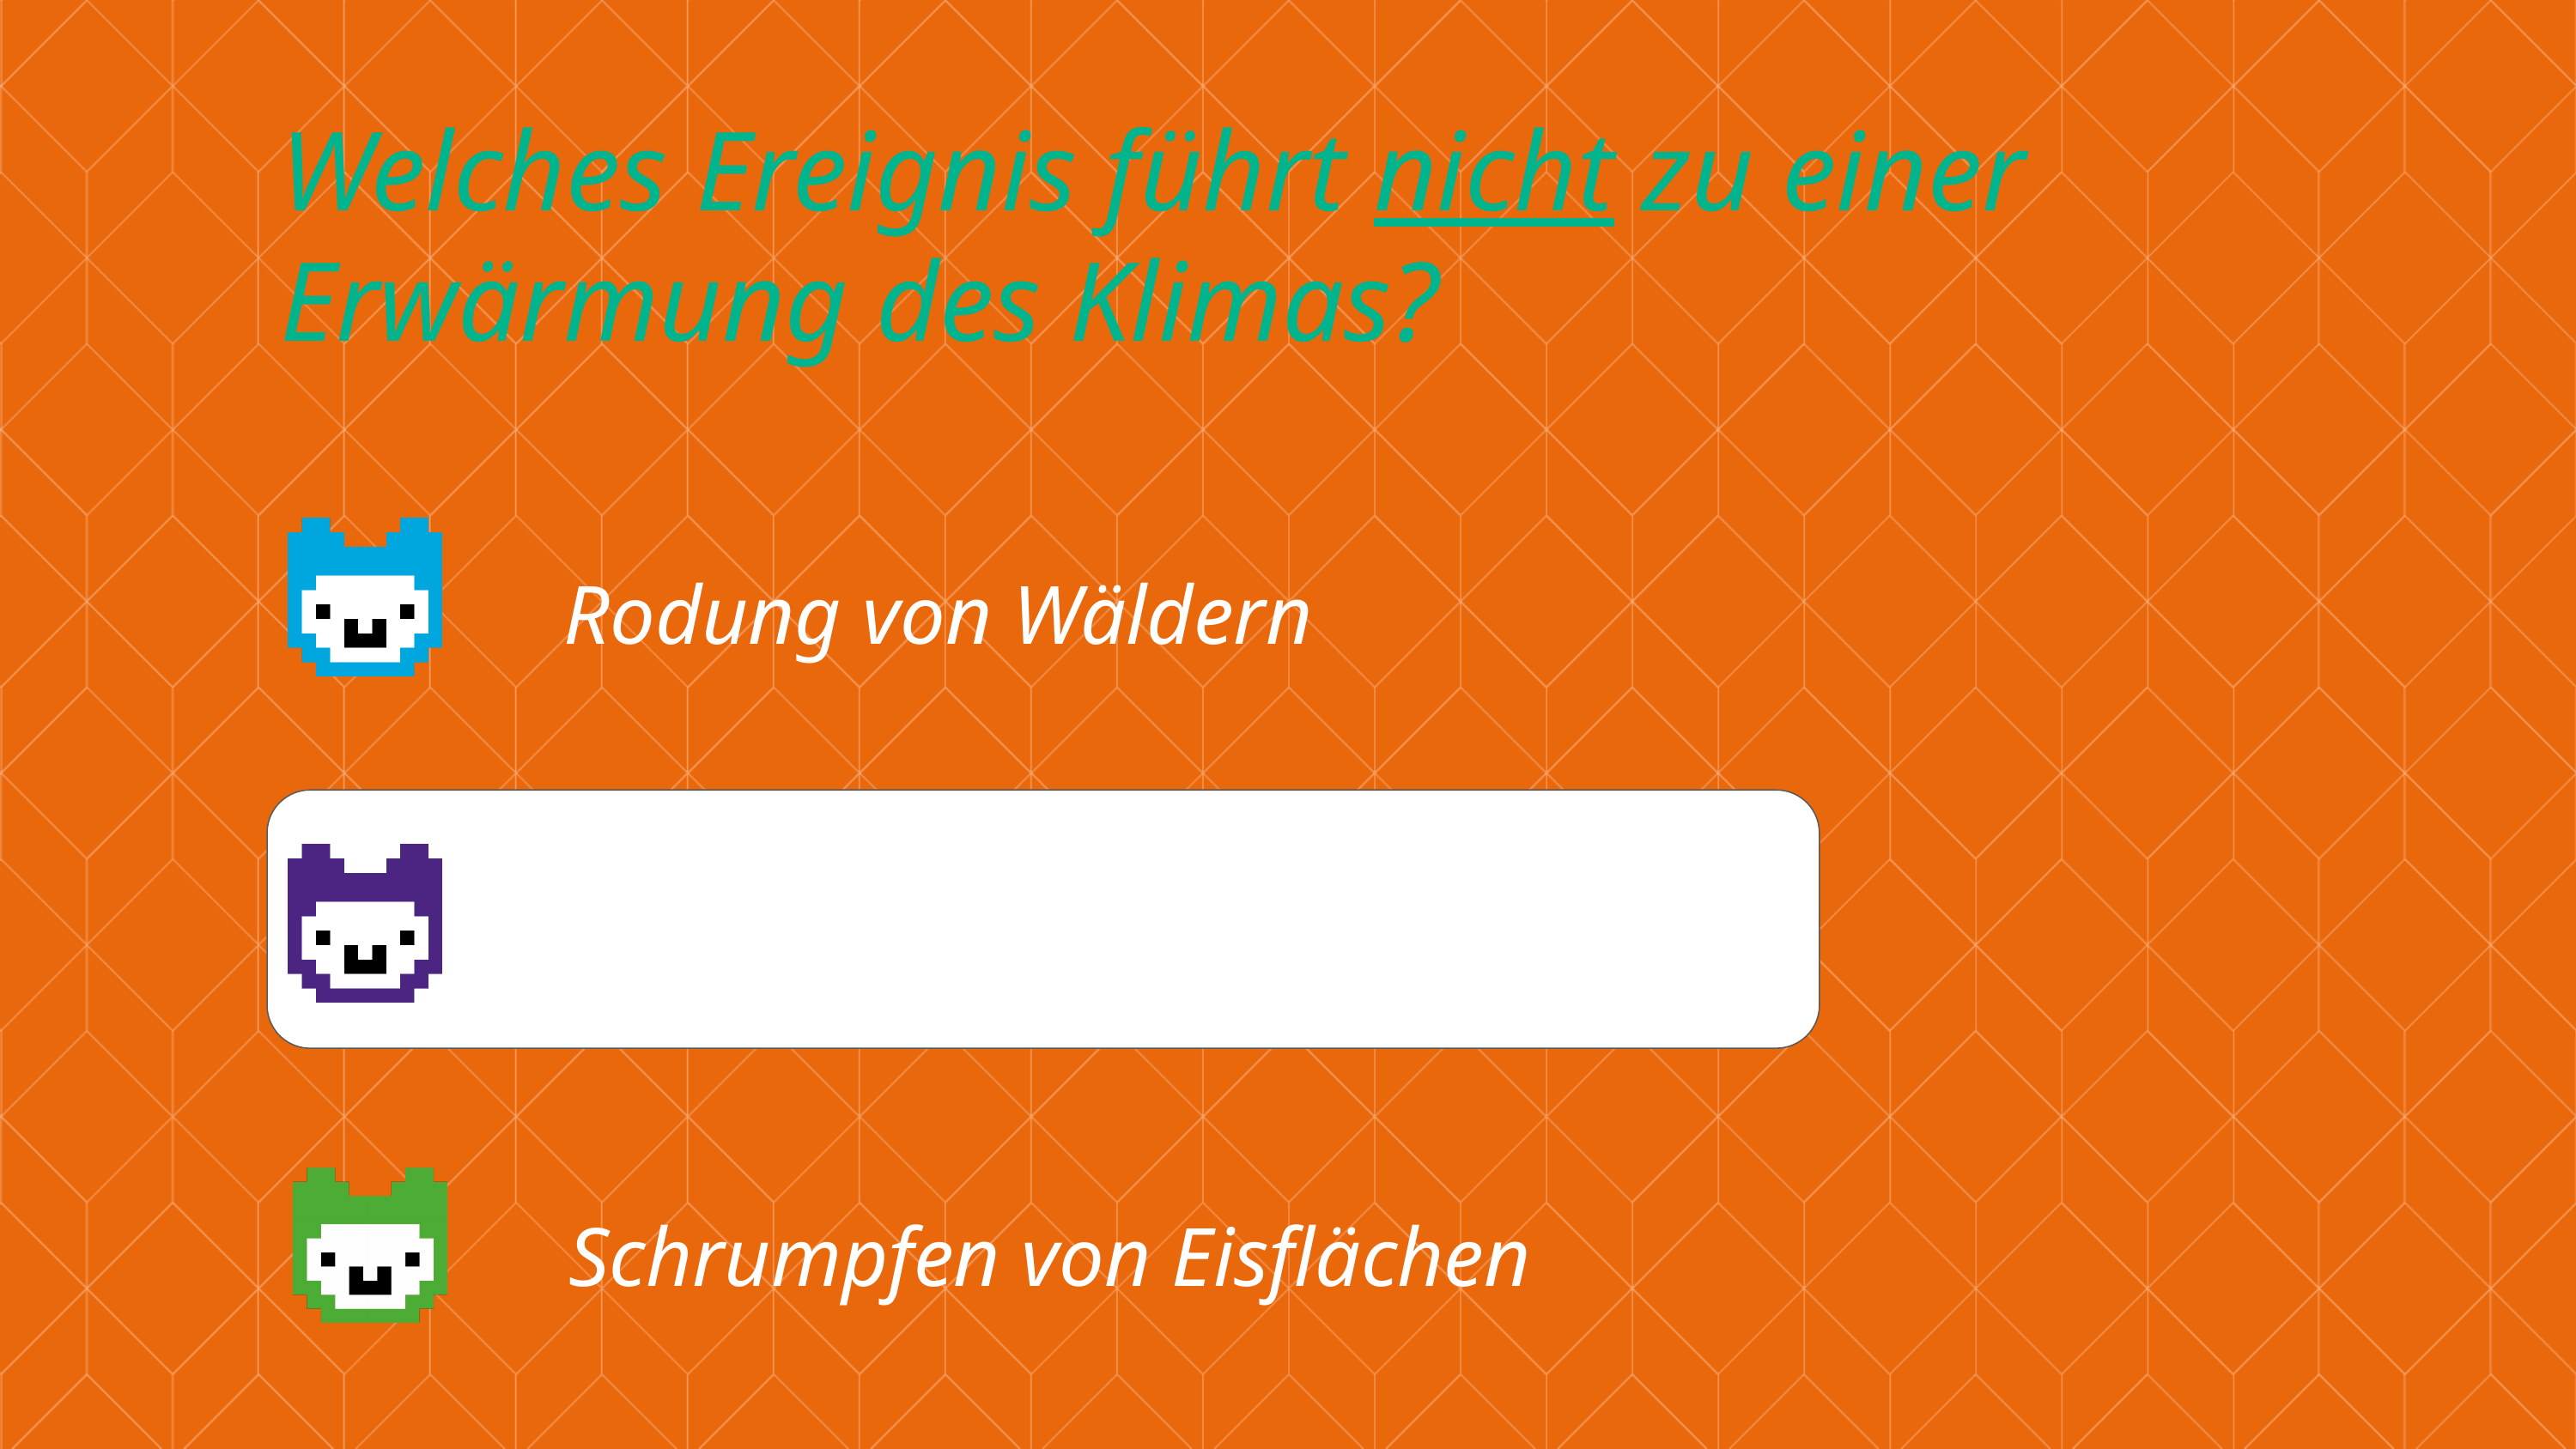

Welches Ereignis führt nicht zu einer Erwärmung des Klimas?
Rodung von Wäldern
Große Vulkanausbrüche
Schrumpfen von Eisflächen